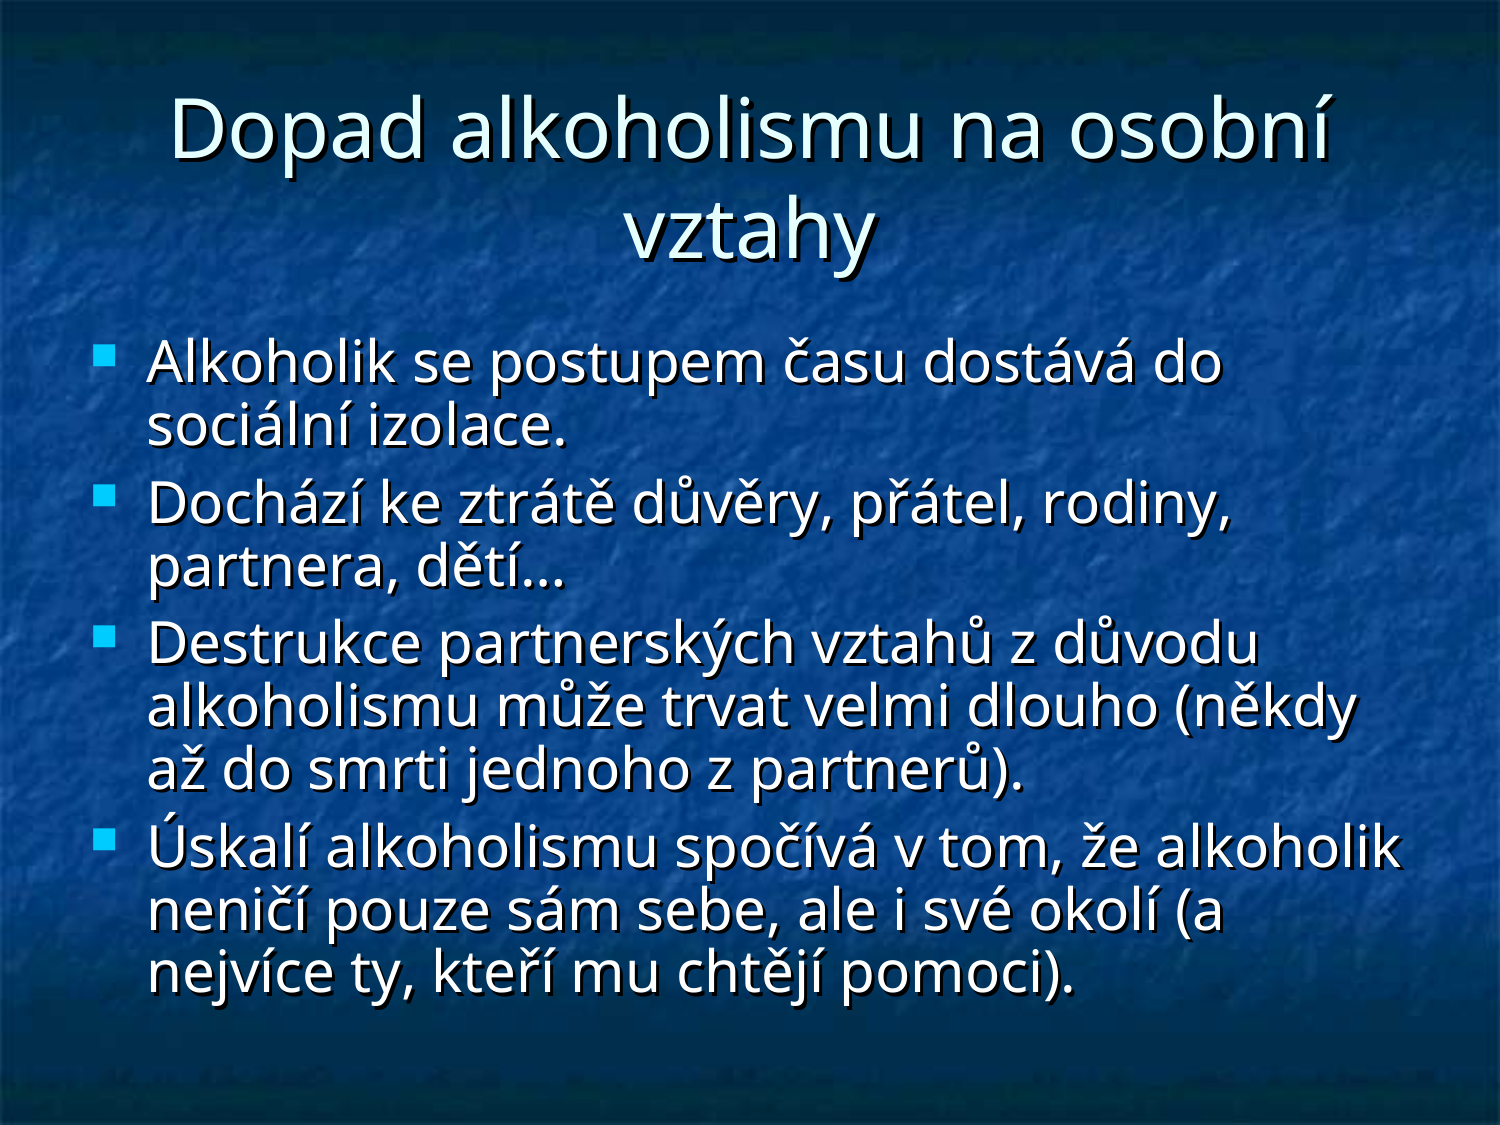

# Dopad alkoholismu na osobní vztahy
Alkoholik se postupem času dostává do sociální izolace.
Dochází ke ztrátě důvěry, přátel, rodiny, partnera, dětí…
Destrukce partnerských vztahů z důvodu alkoholismu může trvat velmi dlouho (někdy až do smrti jednoho z partnerů).
Úskalí alkoholismu spočívá v tom, že alkoholik neničí pouze sám sebe, ale i své okolí (a nejvíce ty, kteří mu chtějí pomoci).